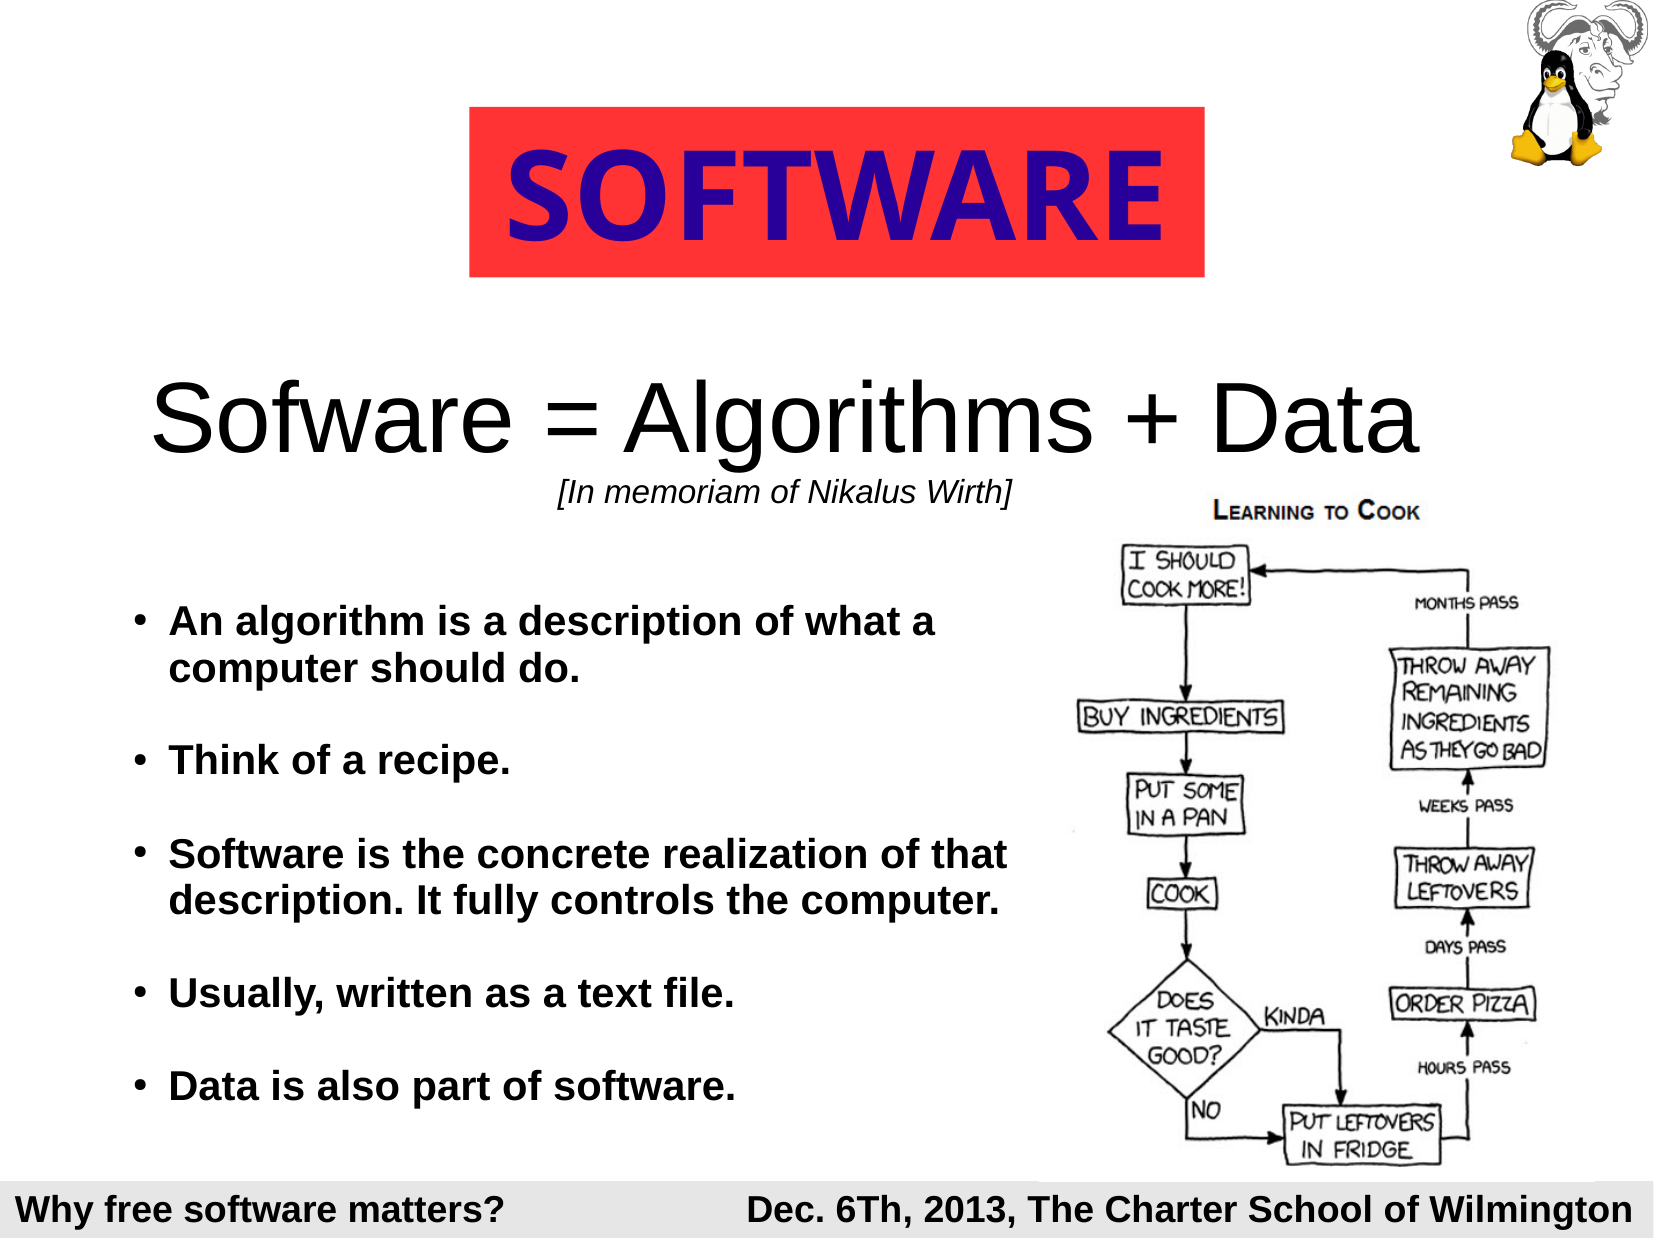

# SOFTWARE
Sofware = Algorithms + Data
[In memoriam of Nikalus Wirth]
An algorithm is a description of what a computer should do.
Think of a recipe.
Software is the concrete realization of that description. It fully controls the computer.
Usually, written as a text file.
Data is also part of software.
Why free software matters? Dec. 6Th, 2013, The Charter School of Wilmington